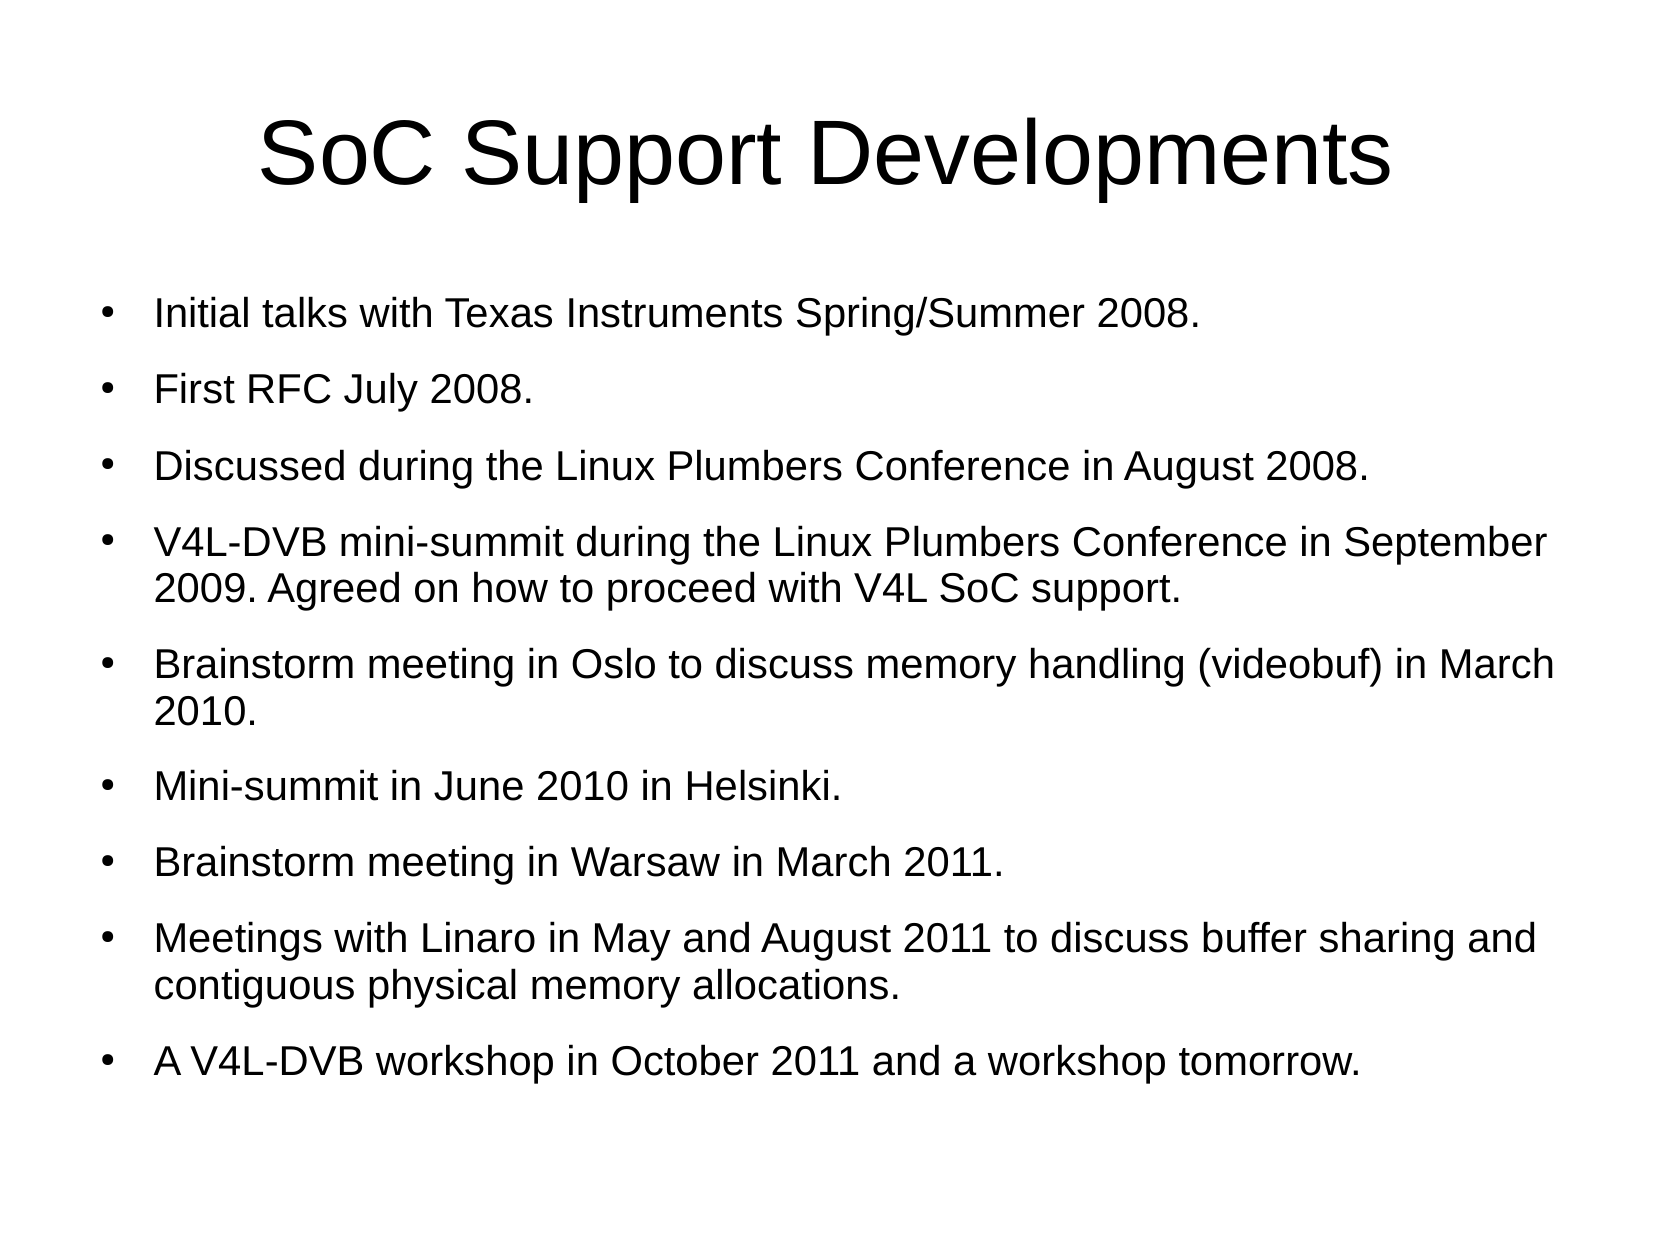

# SoC Support Developments
Initial talks with Texas Instruments Spring/Summer 2008.
First RFC July 2008.
Discussed during the Linux Plumbers Conference in August 2008.
V4L-DVB mini-summit during the Linux Plumbers Conference in September 2009. Agreed on how to proceed with V4L SoC support.
Brainstorm meeting in Oslo to discuss memory handling (videobuf) in March 2010.
Mini-summit in June 2010 in Helsinki.
Brainstorm meeting in Warsaw in March 2011.
Meetings with Linaro in May and August 2011 to discuss buffer sharing and contiguous physical memory allocations.
A V4L-DVB workshop in October 2011 and a workshop tomorrow.